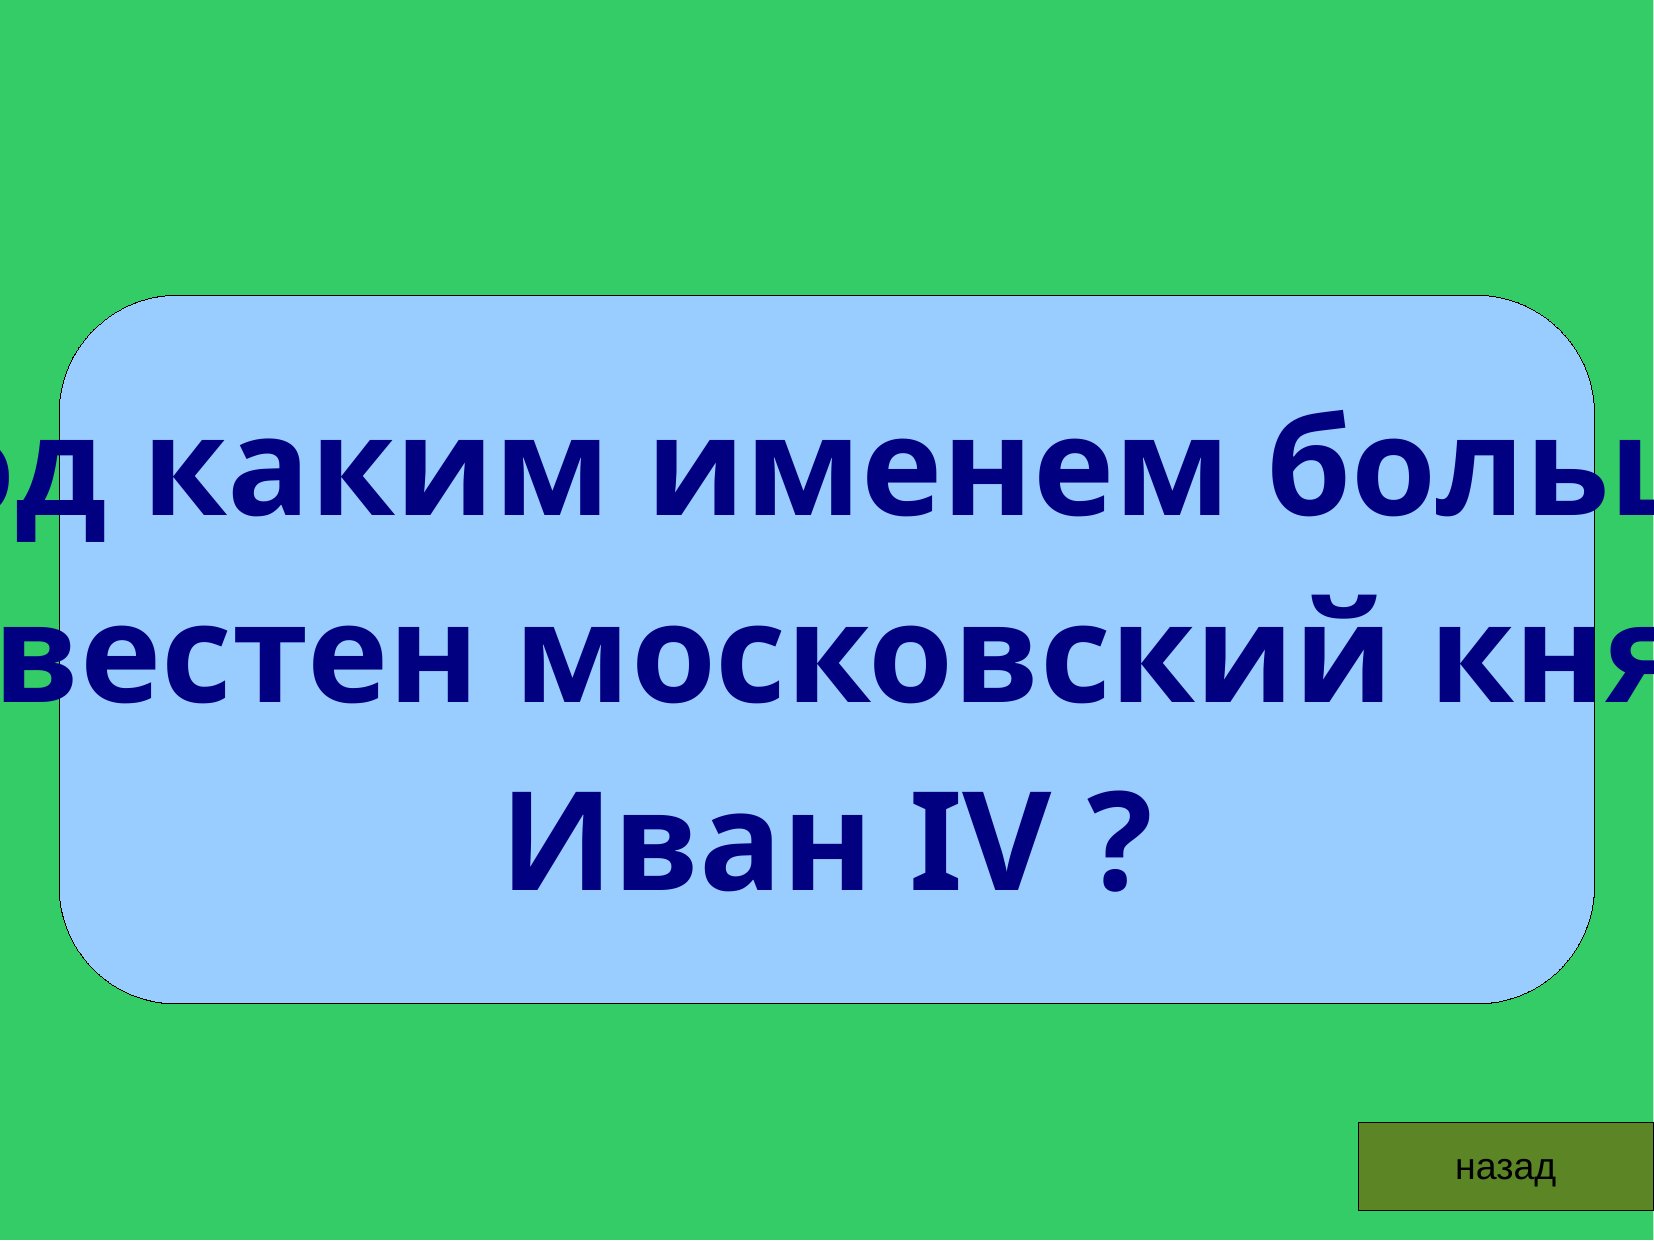

Под каким именем больше
Известен московский князь
Иван IV ?
назад